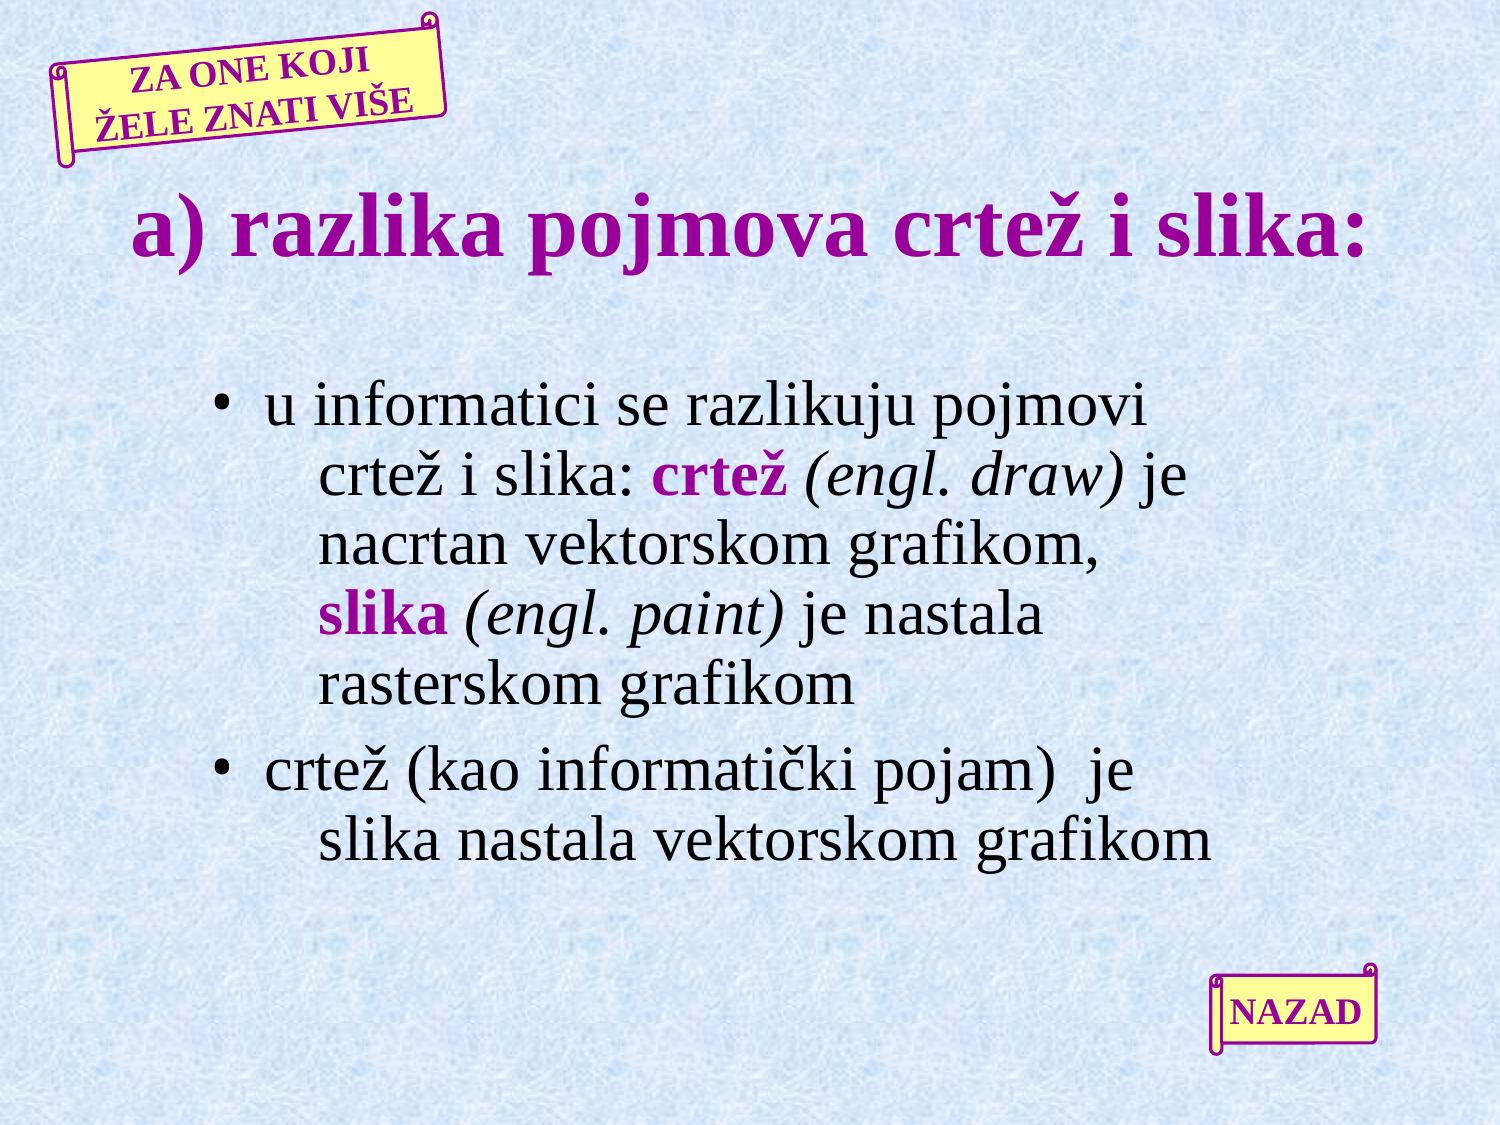

ZA ONE KOJI
ŽELE ZNATI VIŠE
# a) razlika pojmova crtež i slika:
u informatici se razlikuju pojmovi crtež i slika: crtež (engl. draw) je nacrtan vektorskom grafikom, slika (engl. paint) je nastala rasterskom grafikom
crtež (kao informatički pojam) je slika nastala vektorskom grafikom
NAZAD